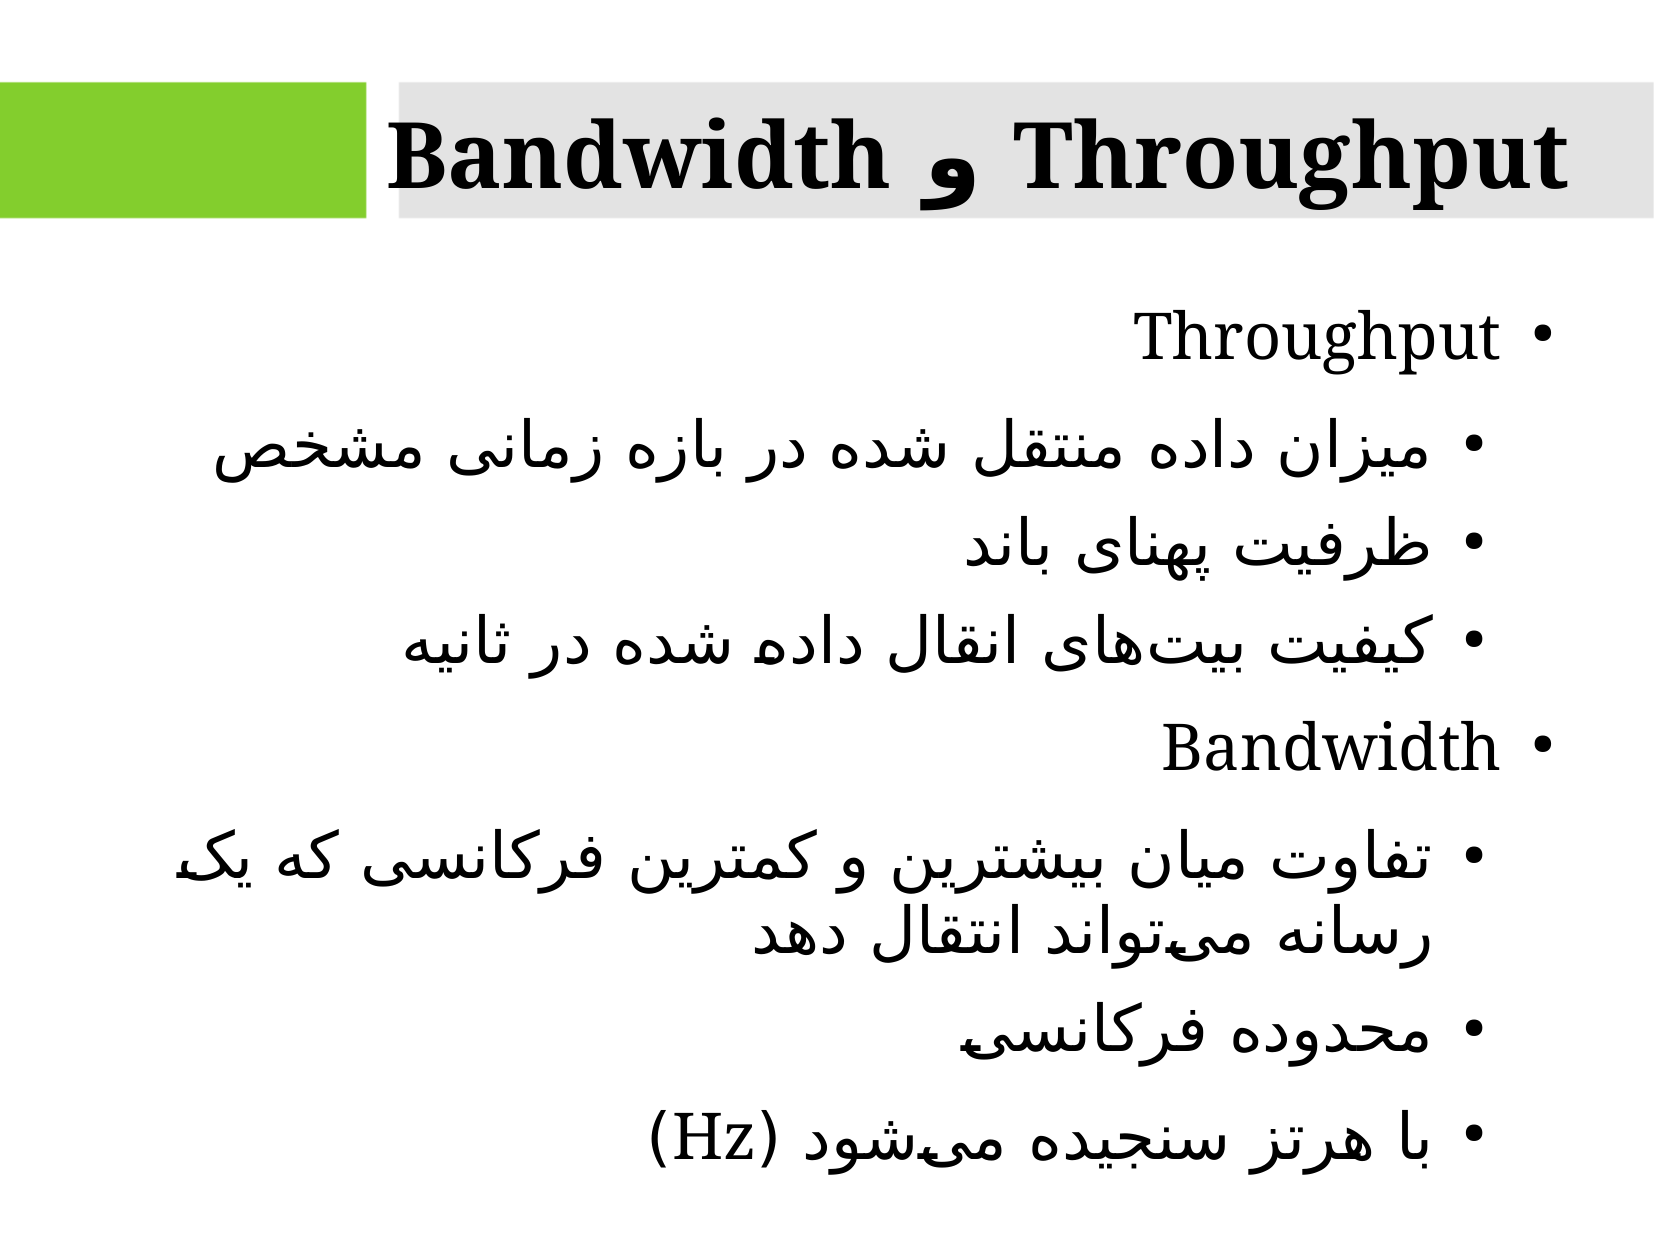

# Throughput و Bandwidth
Throughput
میزان داده منتقل شده در بازه زمانی مشخص
ظرفیت پهنای باند
کیفیت بیت‌های انقال داده شده در ثانیه
Bandwidth
تفاوت میان بیشترین و کمترین فرکانسی که یک رسانه می‌تواند انتقال دهد
محدوده فرکانسی
با هرتز سنجیده می‌شود (Hz)